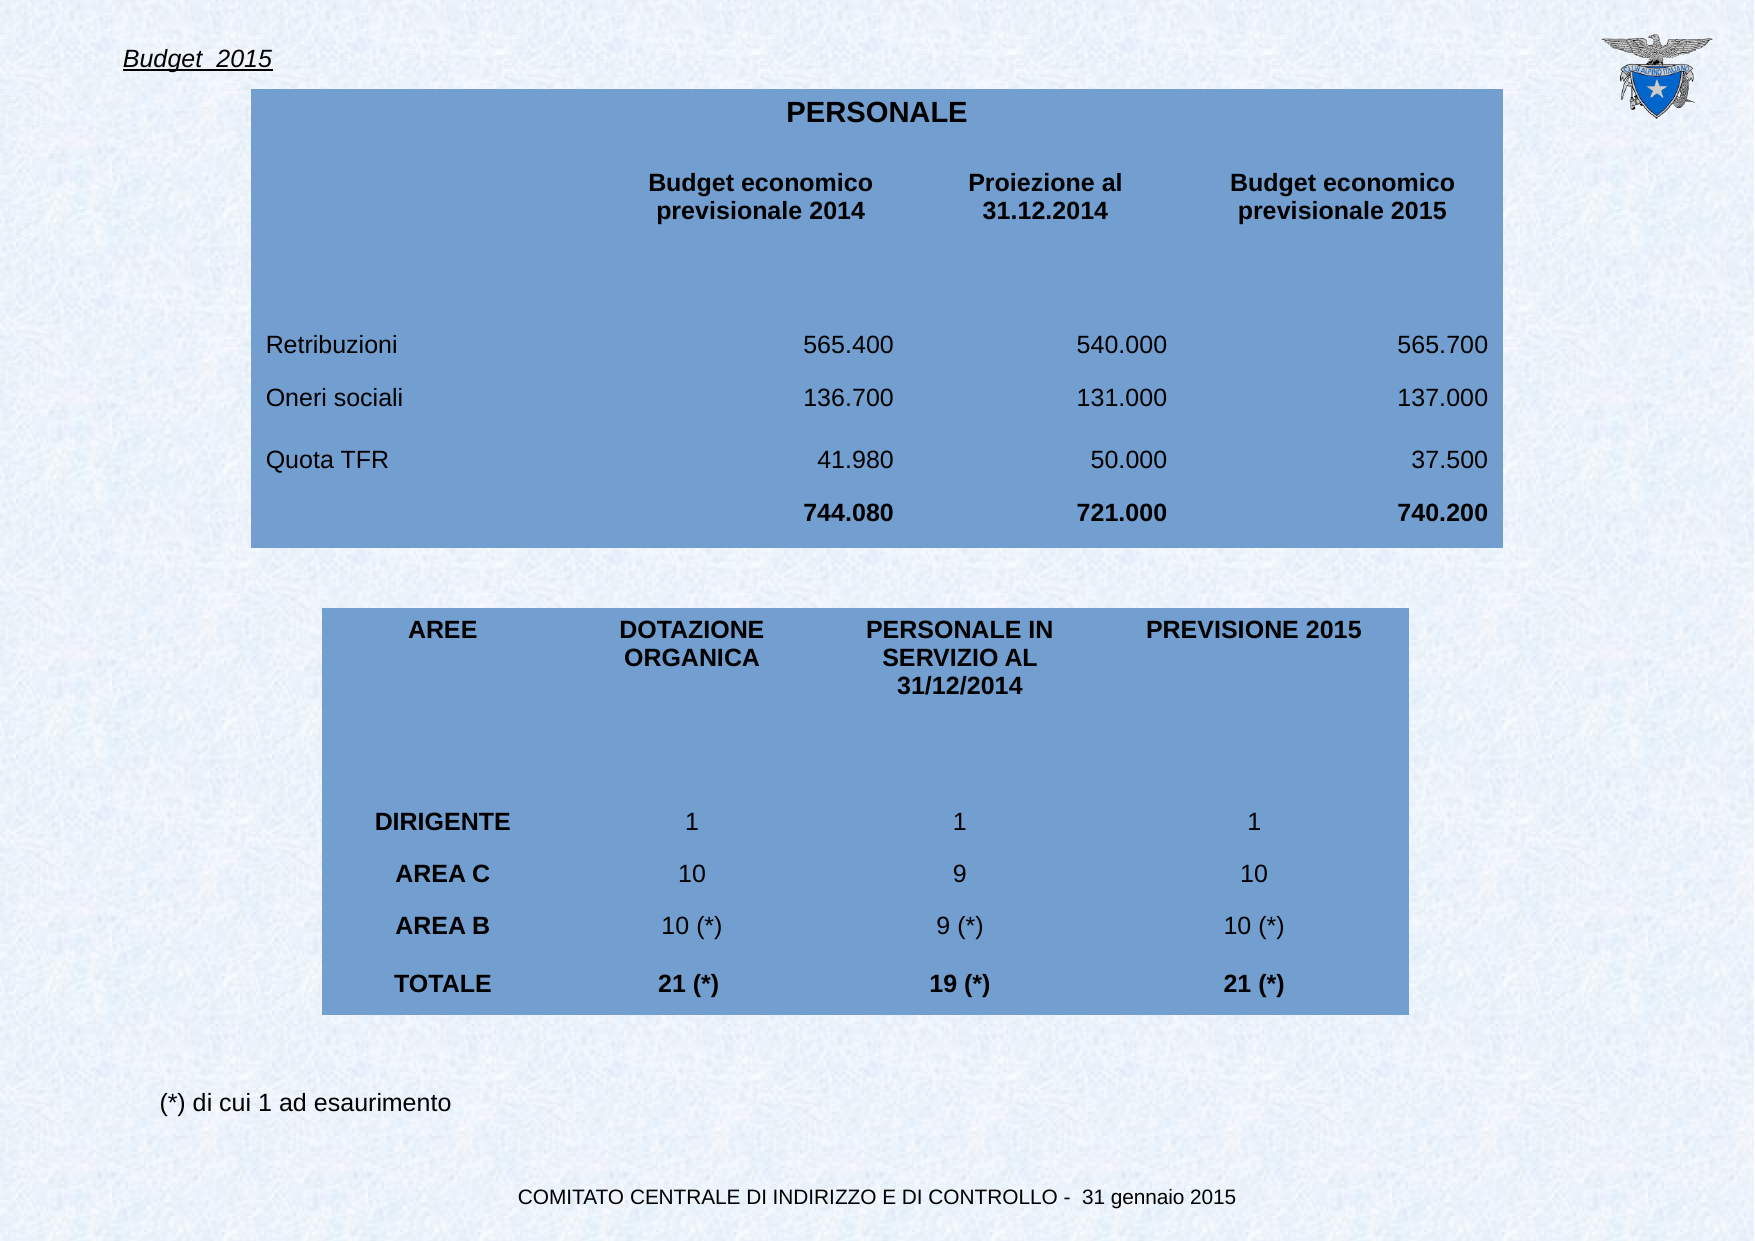

Budget 2015
| PERSONALE | | | |
| --- | --- | --- | --- |
| | Budget economico previsionale 2014 | Proiezione al 31.12.2014 | Budget economico previsionale 2015 |
| Retribuzioni | 565.400 | 540.000 | 565.700 |
| Oneri sociali | 136.700 | 131.000 | 137.000 |
| Quota TFR | 41.980 | 50.000 | 37.500 |
| | 744.080 | 721.000 | 740.200 |
| AREE | DOTAZIONE ORGANICA | PERSONALE IN SERVIZIO AL 31/12/2014 | PREVISIONE 2015 |
| --- | --- | --- | --- |
| DIRIGENTE | 1 | 1 | 1 |
| AREA C | 10 | 9 | 10 |
| AREA B | 10 (\*) | 9 (\*) | 10 (\*) |
| TOTALE | 21 (\*) | 19 (\*) | 21 (\*) |
(*) di cui 1 ad esaurimento
COMITATO CENTRALE DI INDIRIZZO E DI CONTROLLO - 31 gennaio 2015